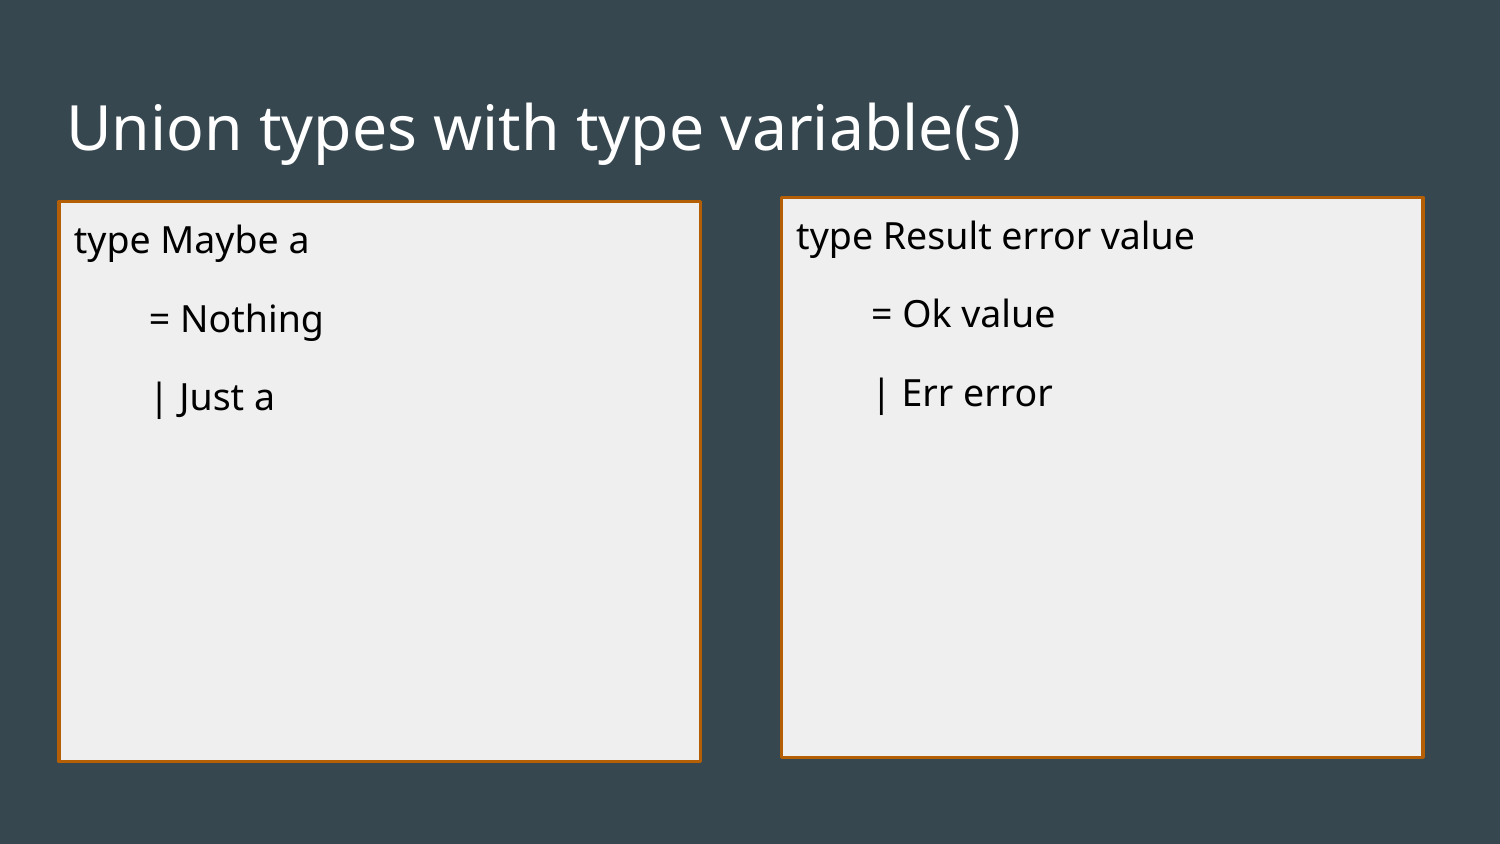

# Union types with type variable(s)
type Result error value
= Ok value
| Err error
type Maybe a
= Nothing
| Just a